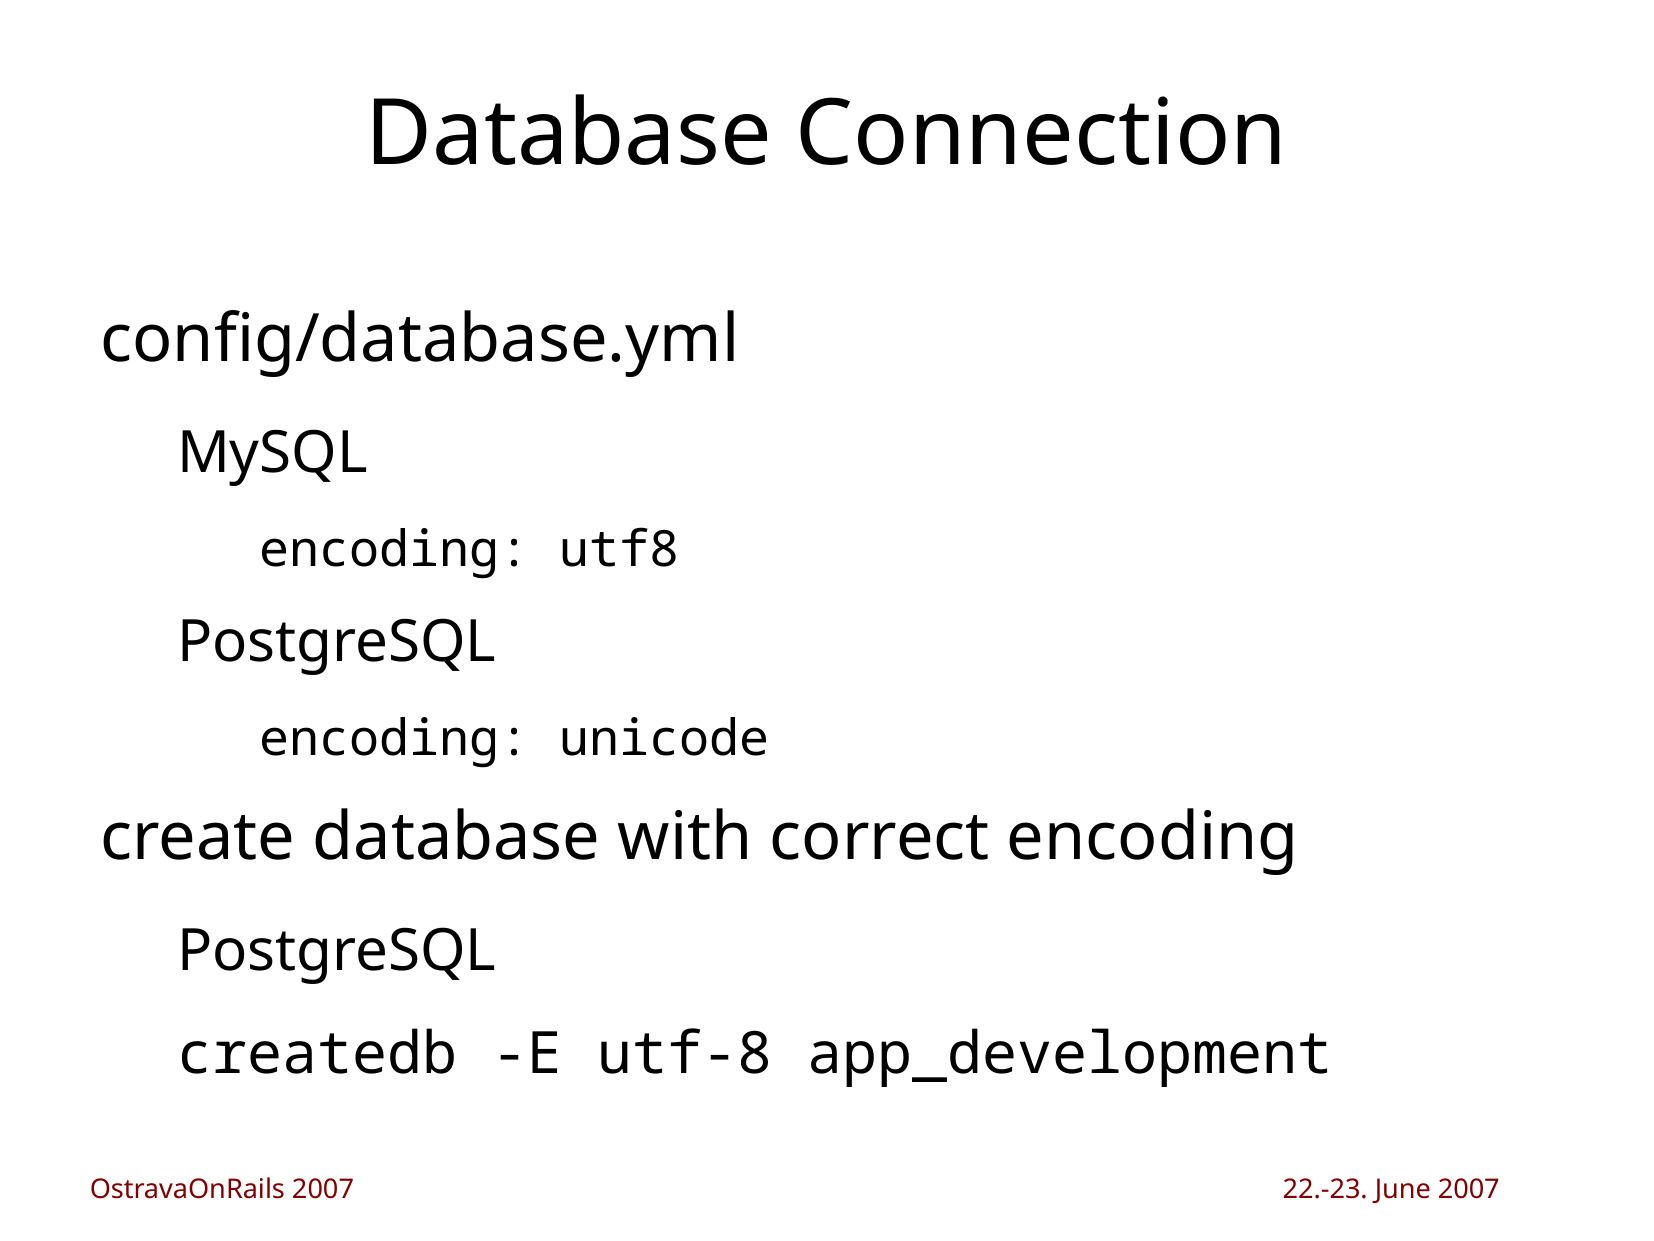

# Database Connection
config/database.yml
MySQL
encoding: utf8
PostgreSQL
encoding: unicode
create database with correct encoding
PostgreSQL
createdb -E utf-8 app_development